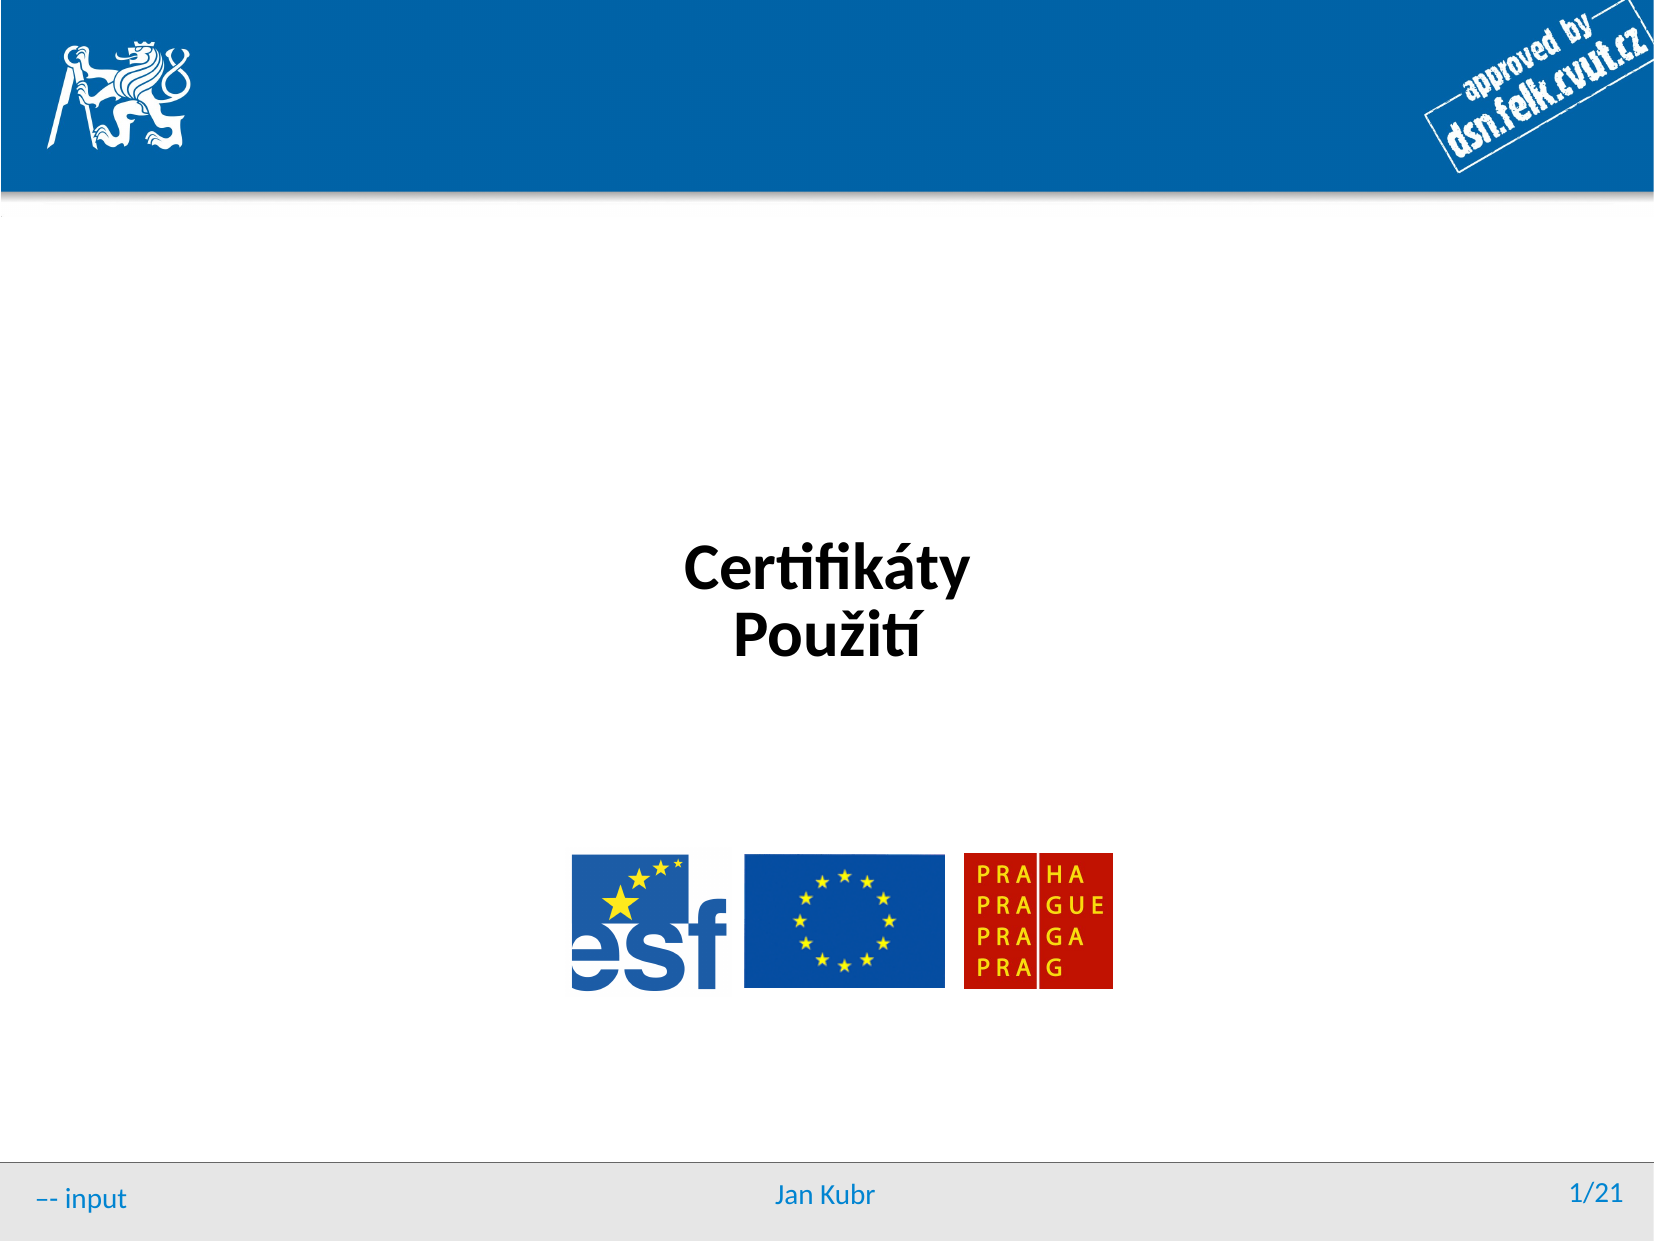

# Certifikáty
Použití
1
Jan Kubr
02/2006